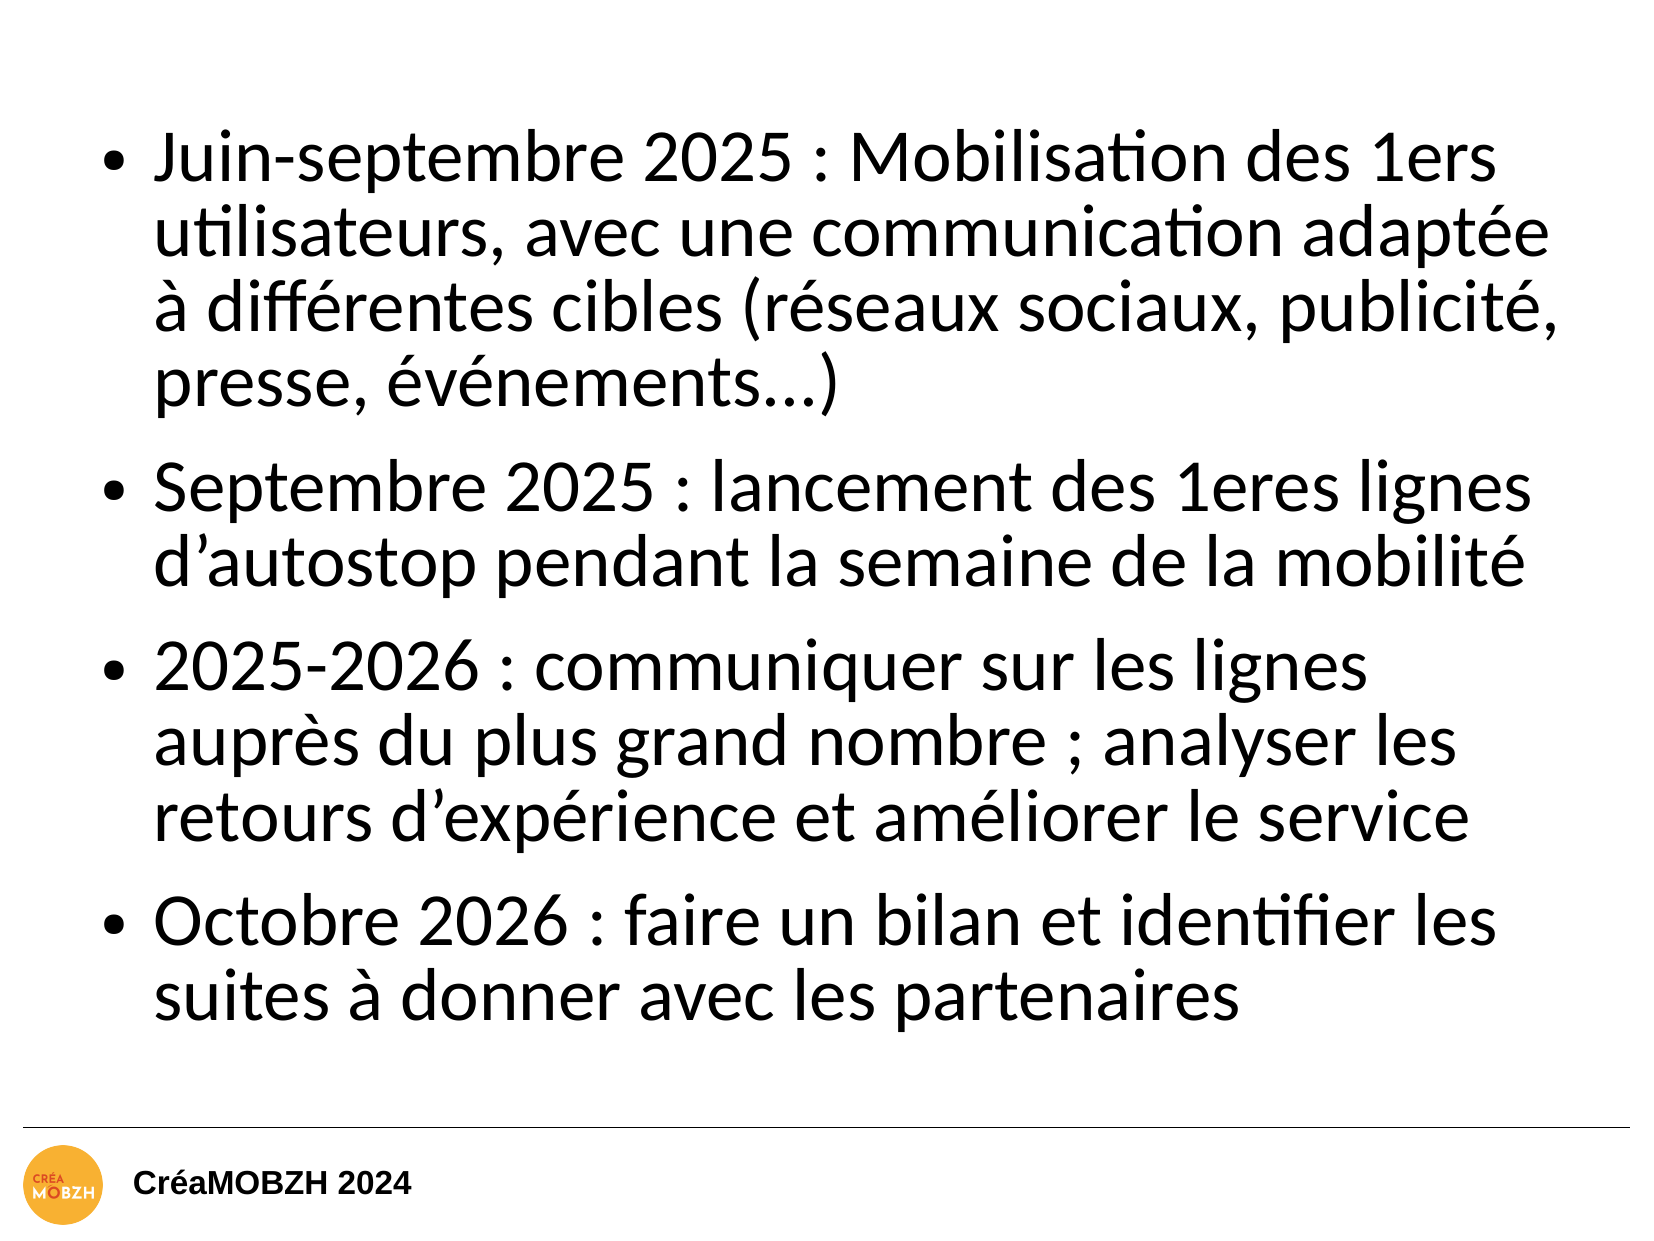

# Juin-septembre 2025 : Mobilisation des 1ers utilisateurs, avec une communication adaptée à différentes cibles (réseaux sociaux, publicité, presse, événements...)
Septembre 2025 : lancement des 1eres lignes d’autostop pendant la semaine de la mobilité
2025-2026 : communiquer sur les lignes auprès du plus grand nombre ; analyser les retours d’expérience et améliorer le service
Octobre 2026 : faire un bilan et identifier les suites à donner avec les partenaires
CréaMOBZH 2024